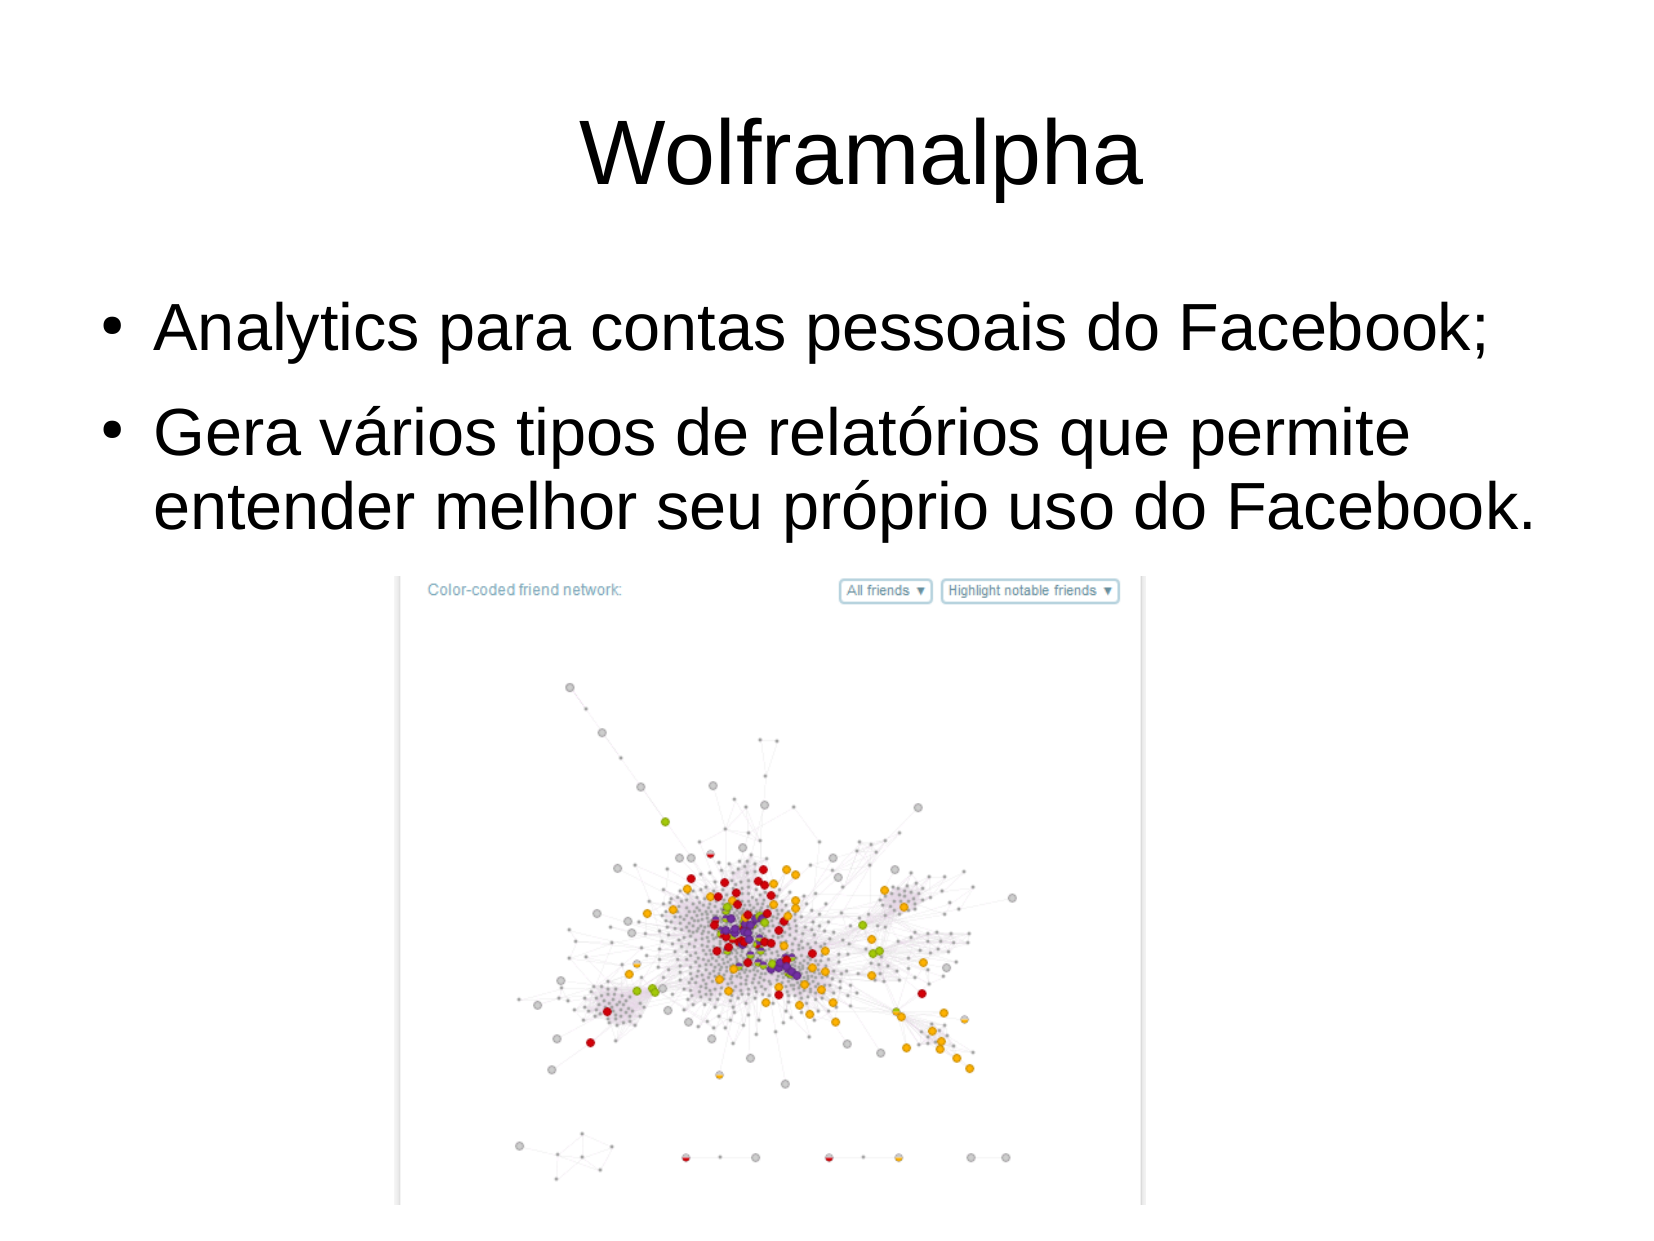

# Wolframalpha
Analytics para contas pessoais do Facebook;
Gera vários tipos de relatórios que permite entender melhor seu próprio uso do Facebook.